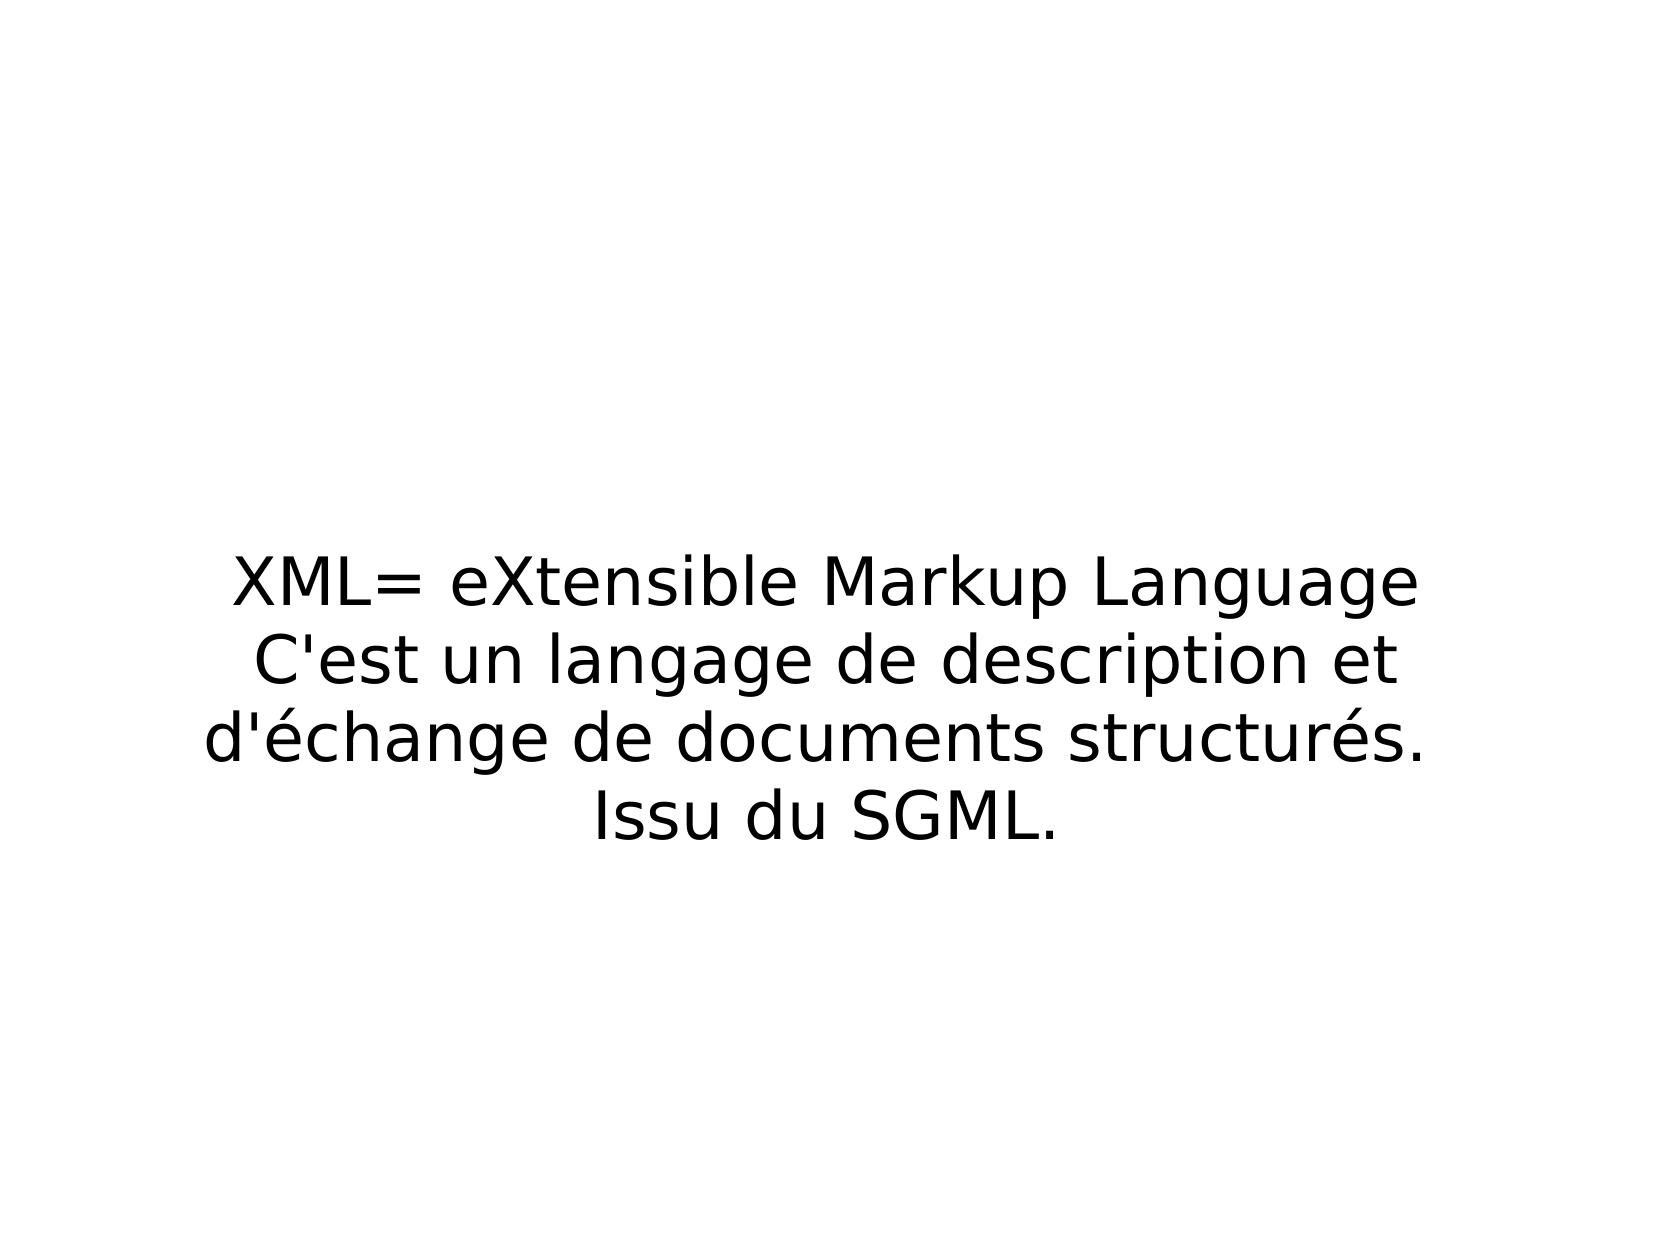

#
XML= eXtensible Markup Language
C'est un langage de description et d'échange de documents structurés.
Issu du SGML.